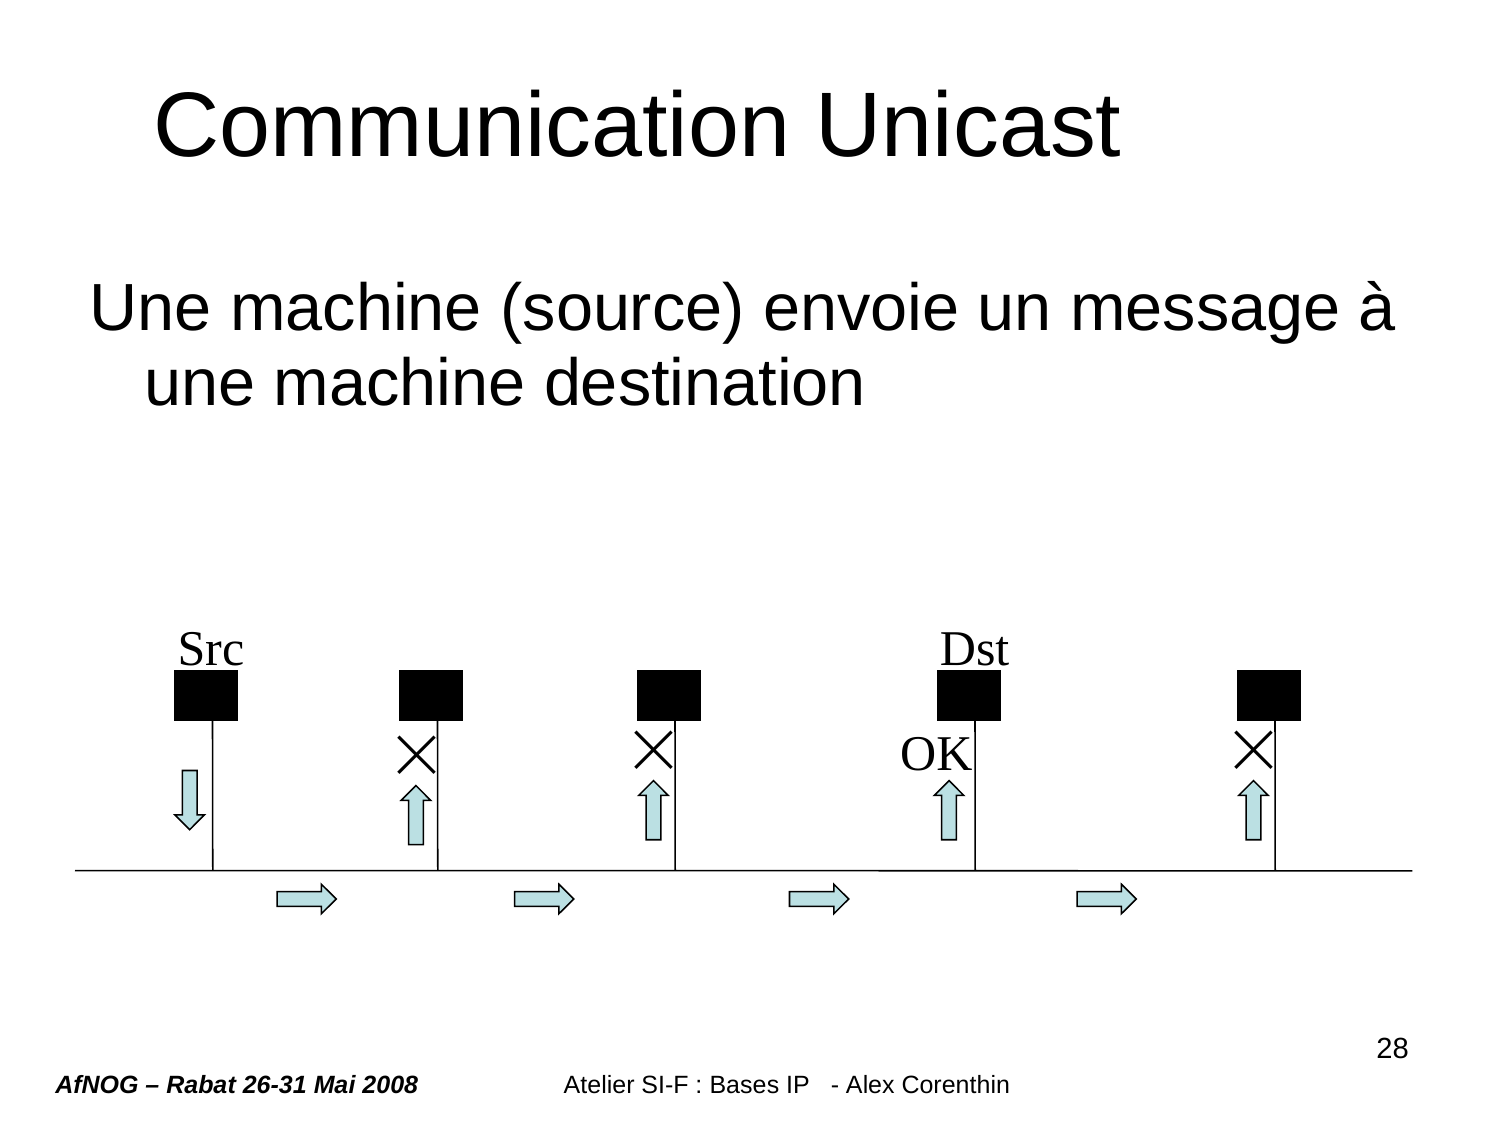

# Communication Unicast
Une machine (source) envoie un message à une machine destination
Src
Dst



OK
28